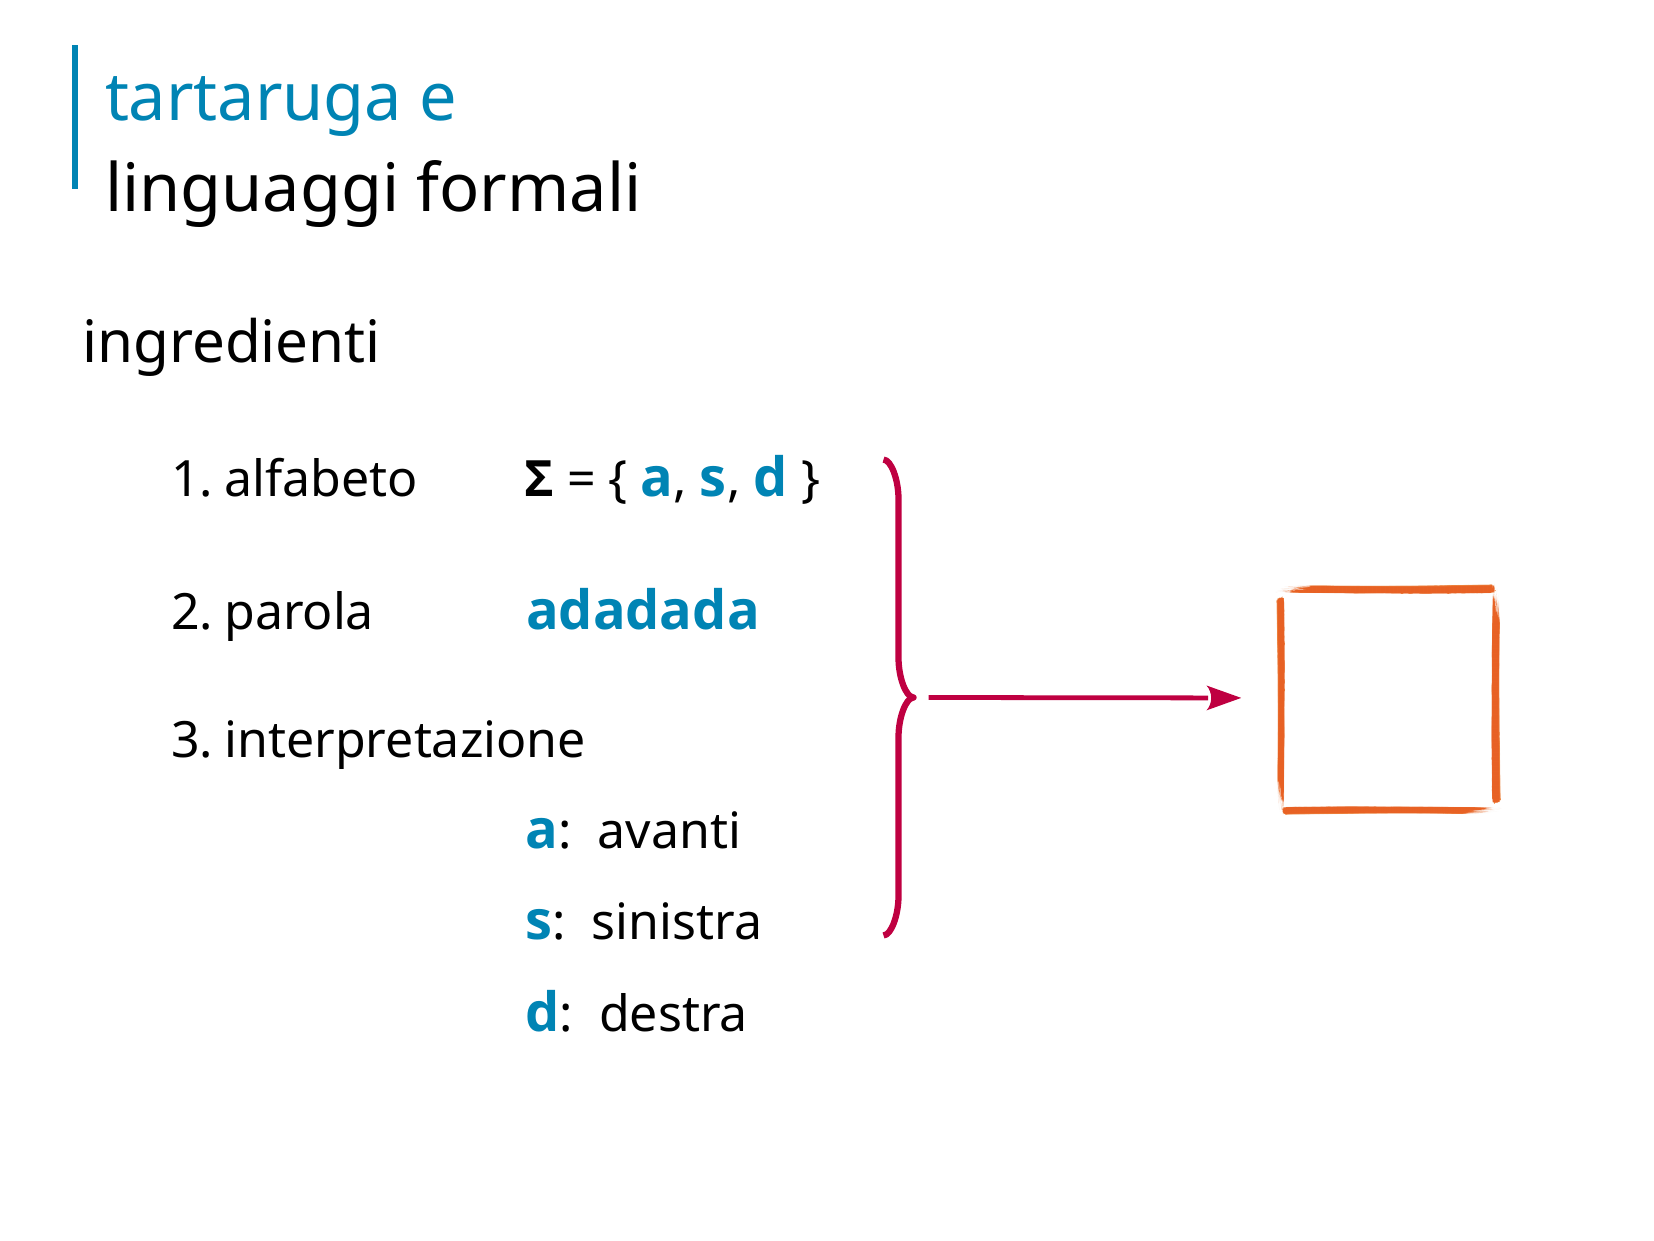

# tartaruga e linguaggi formali
ingredienti
alfabeto	Σ = { a, s, d }
parola	adadada
interpretazione
a: avanti
s: sinistra
d: destra